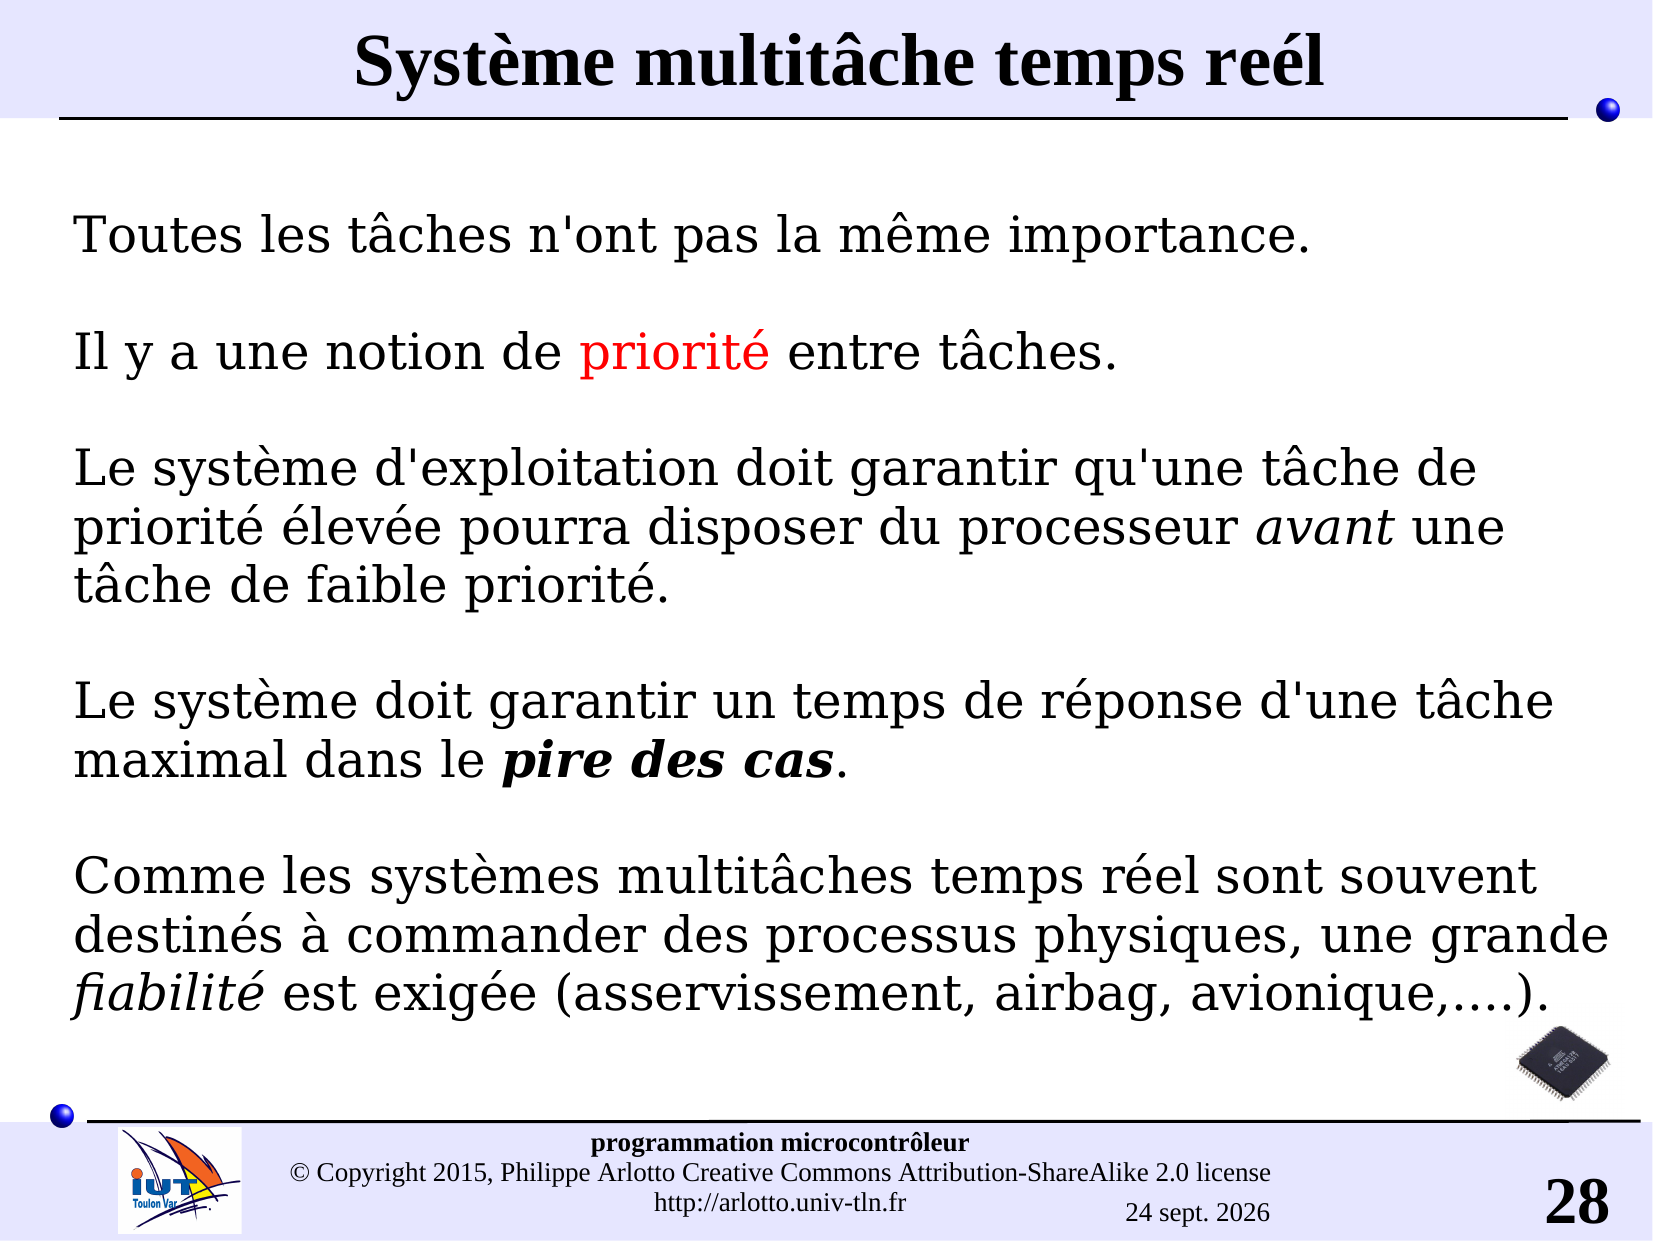

# Système multitâche temps reél
Toutes les tâches n'ont pas la même importance.
Il y a une notion de priorité entre tâches.
Le système d'exploitation doit garantir qu'une tâche de
priorité élevée pourra disposer du processeur avant une
tâche de faible priorité.
Le système doit garantir un temps de réponse d'une tâche
maximal dans le pire des cas.
Comme les systèmes multitâches temps réel sont souvent
destinés à commander des processus physiques, une grande
fiabilité est exigée (asservissement, airbag, avionique,....).